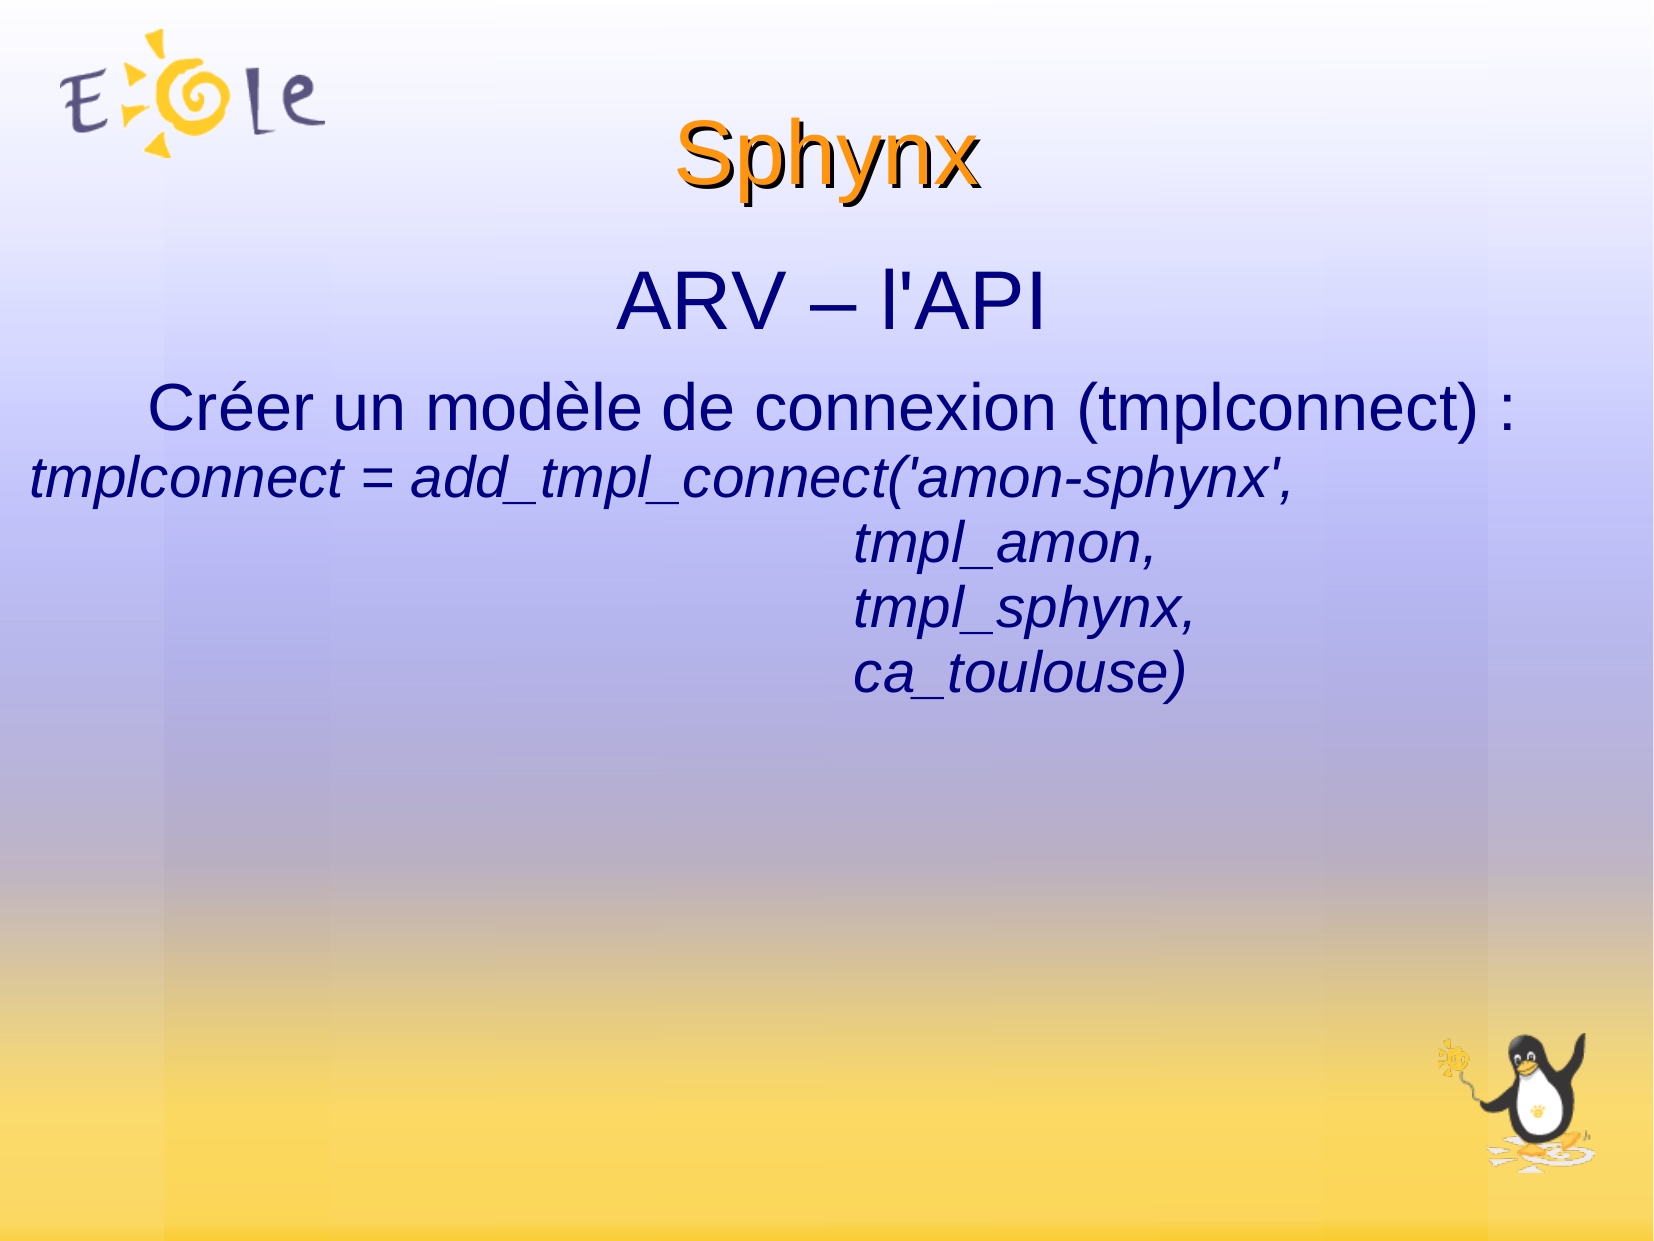

# Sphynx
ARV – l'API
Créer un modèle de connexion (tmplconnect) :
tmplconnect = add_tmpl_connect('amon-sphynx',
tmpl_amon,
tmpl_sphynx,
ca_toulouse)